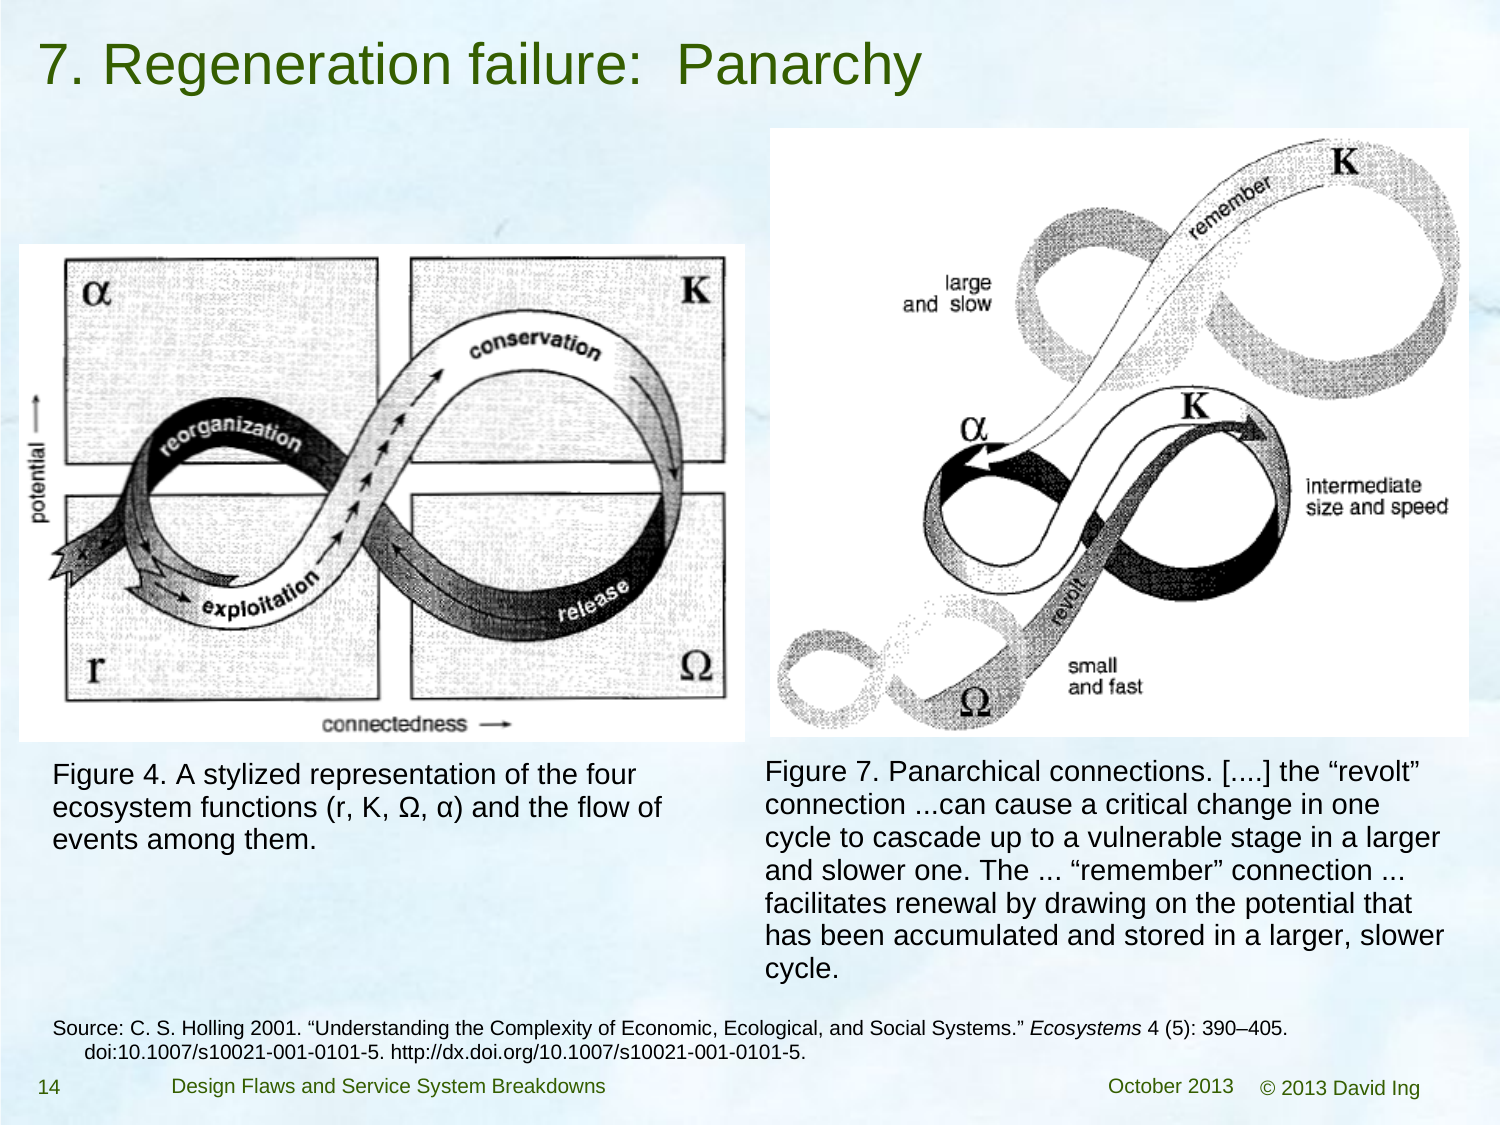

# 7. Regeneration failure: Panarchy
Figure 7. Panarchical connections. [....] the “revolt” connection ...can cause a critical change in one cycle to cascade up to a vulnerable stage in a larger and slower one. The ... “remember” connection ... facilitates renewal by drawing on the potential that has been accumulated and stored in a larger, slower cycle.
Figure 4. A stylized representation of the four ecosystem functions (r, K, Ω, α) and the flow of events among them.
Source: C. S. Holling 2001. “Understanding the Complexity of Economic, Ecological, and Social Systems.” Ecosystems 4 (5): 390–405. doi:10.1007/s10021-001-0101-5. http://dx.doi.org/10.1007/s10021-001-0101-5.
-
Design Flaws and Service System Breakdowns
October 2013
14